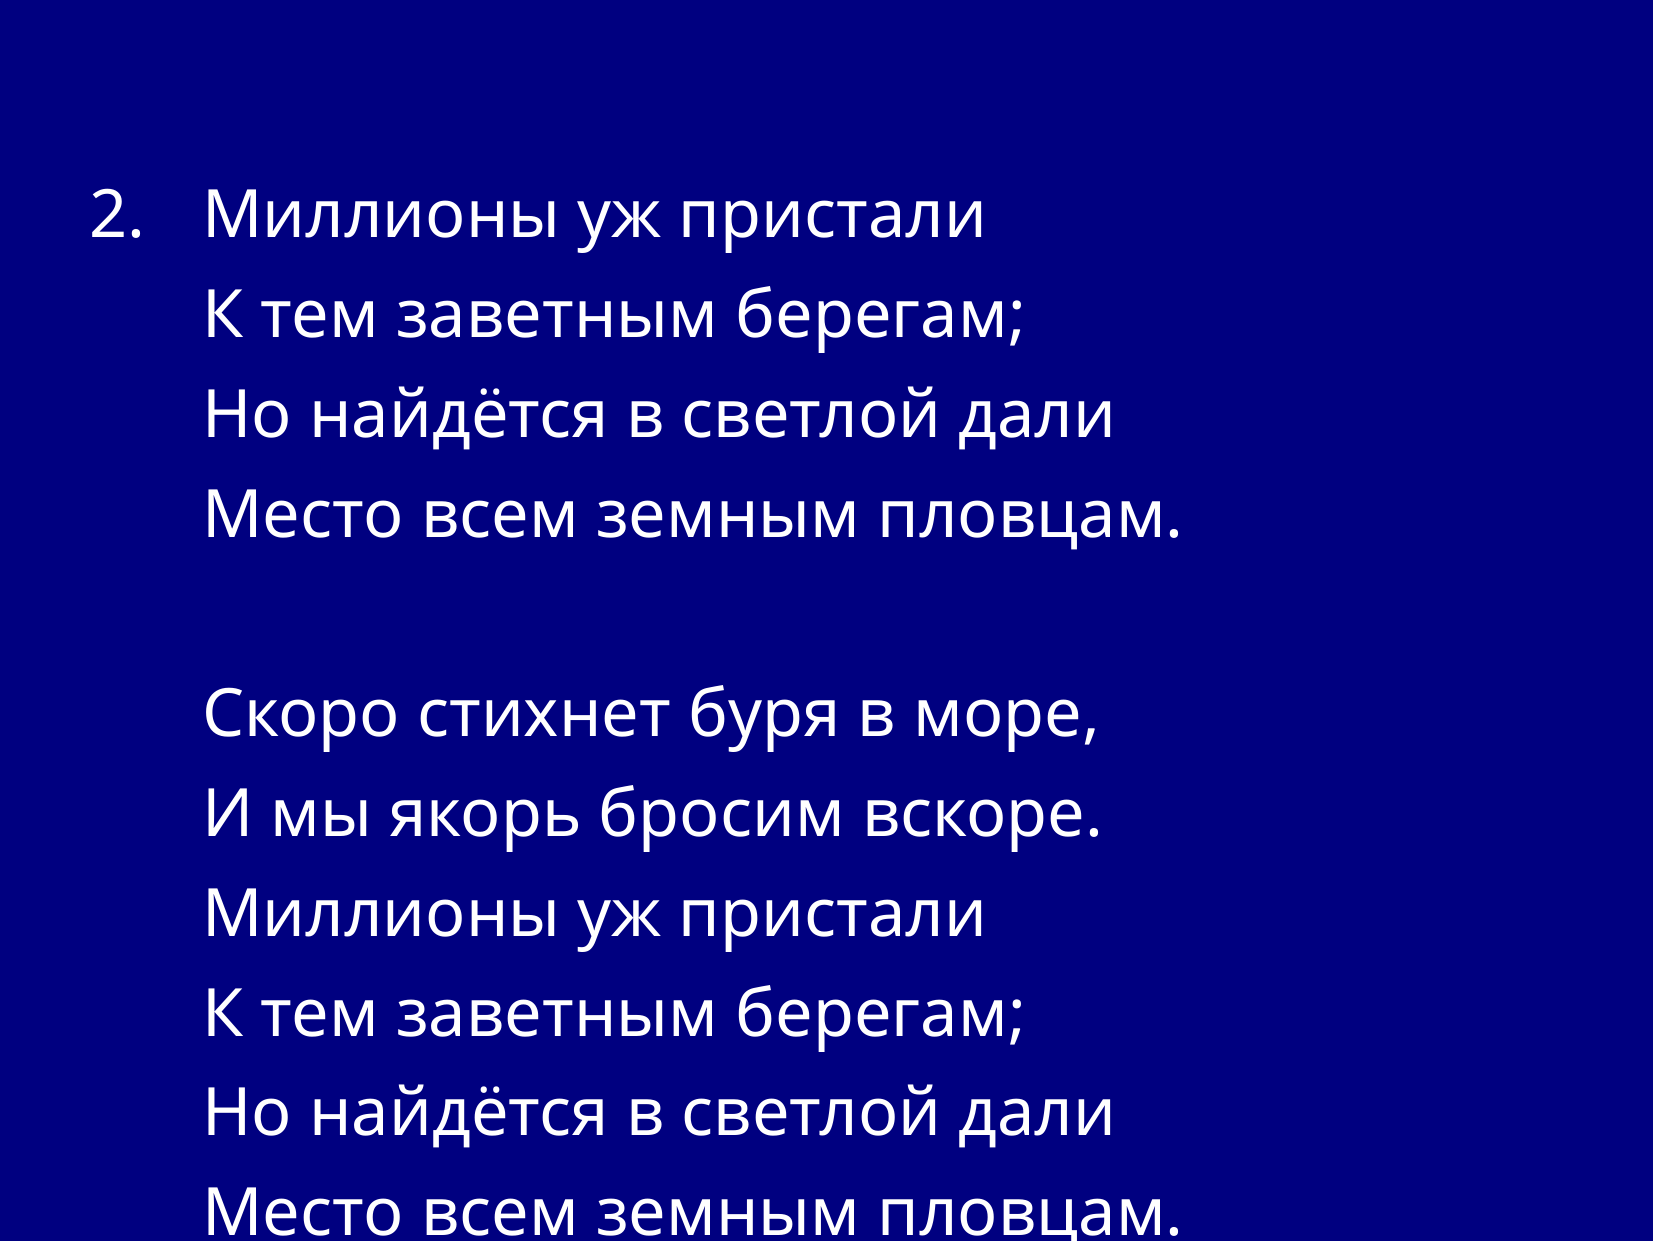

2.	Миллионы уж пристали
	К тем заветным берегам;
	Но найдётся в светлой дали
	Место всем земным пловцам.
	Скоро стихнет буря в море,
	И мы якорь бросим вскоре.
	Миллионы уж пристали
	К тем заветным берегам;
	Но найдётся в светлой дали
	Место всем земным пловцам.